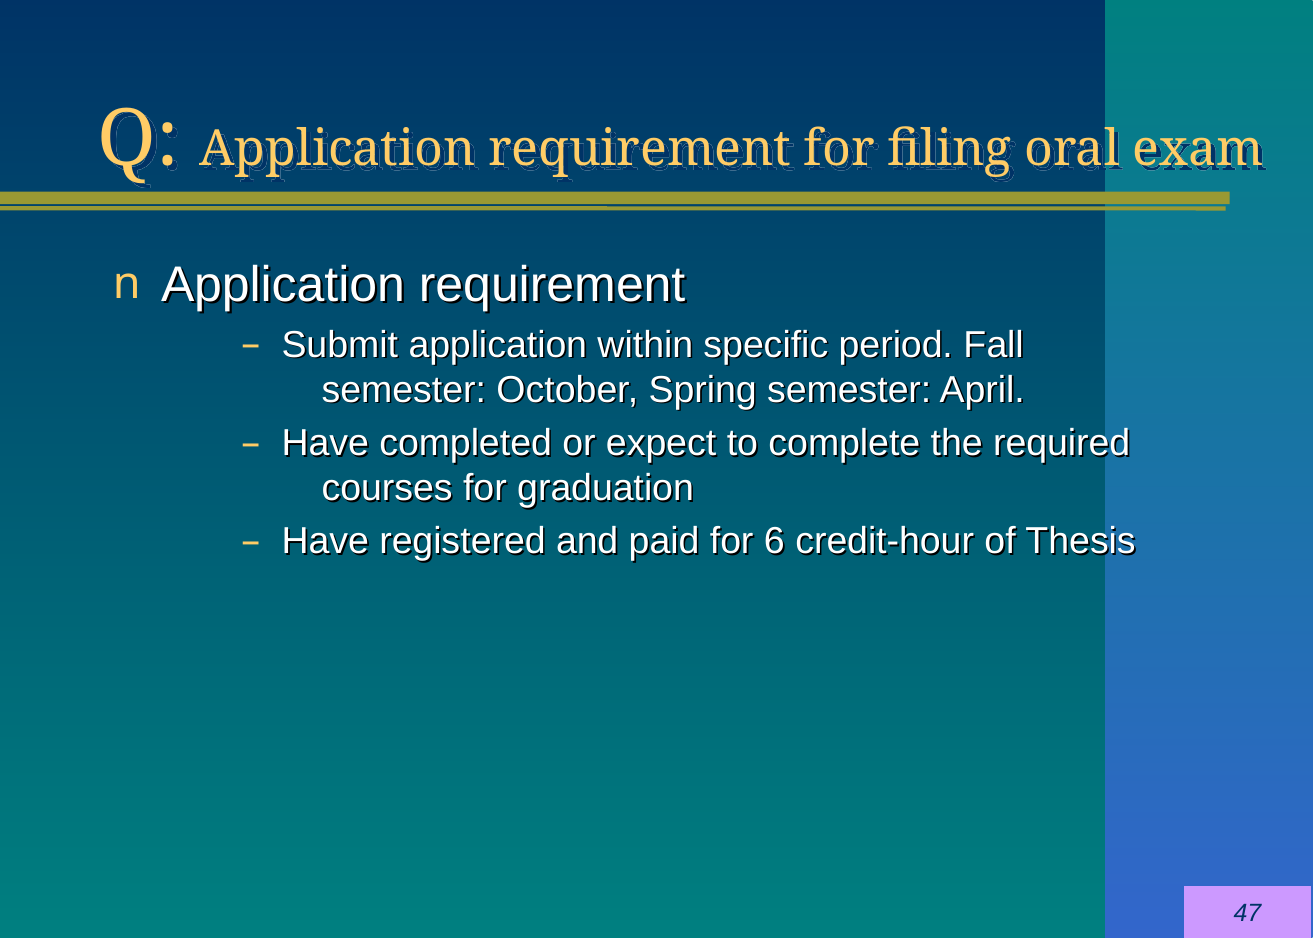

Q: Application requirement for filing oral exam
# Application requirement
Submit application within specific period. Fall semester: October, Spring semester: April.
Have completed or expect to complete the required courses for graduation
Have registered and paid for 6 credit-hour of Thesis
47